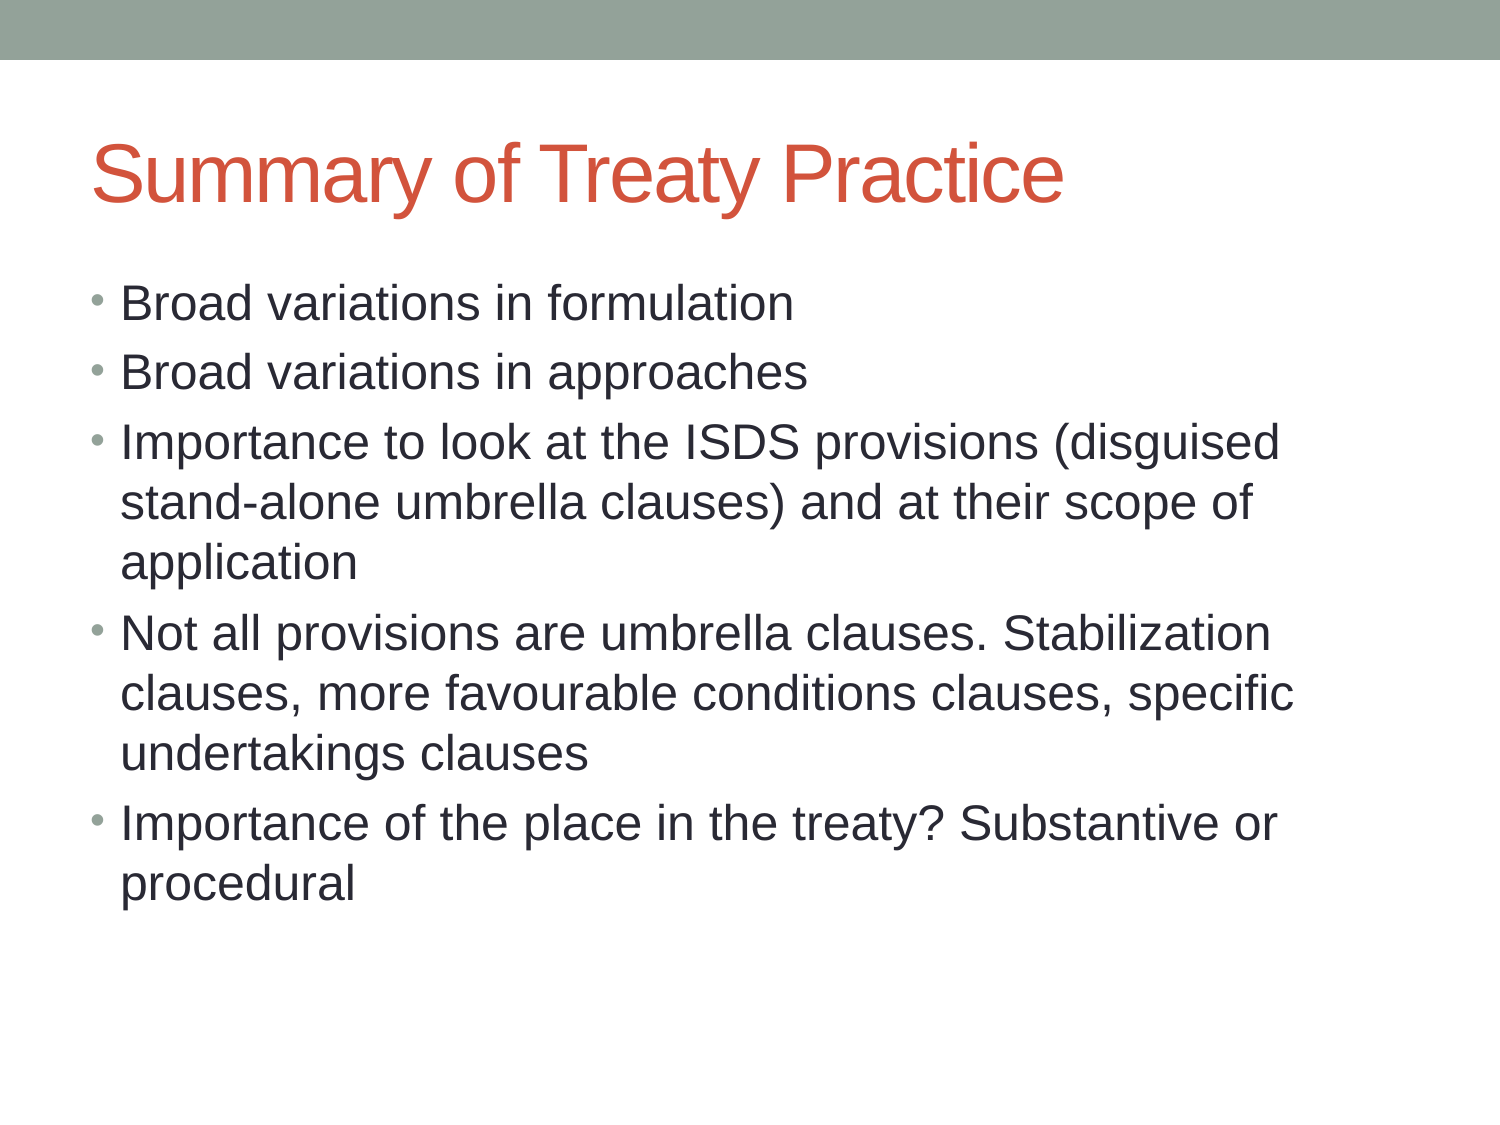

# Summary of Treaty Practice
Broad variations in formulation
Broad variations in approaches
Importance to look at the ISDS provisions (disguised stand-alone umbrella clauses) and at their scope of application
Not all provisions are umbrella clauses. Stabilization clauses, more favourable conditions clauses, specific undertakings clauses
Importance of the place in the treaty? Substantive or procedural